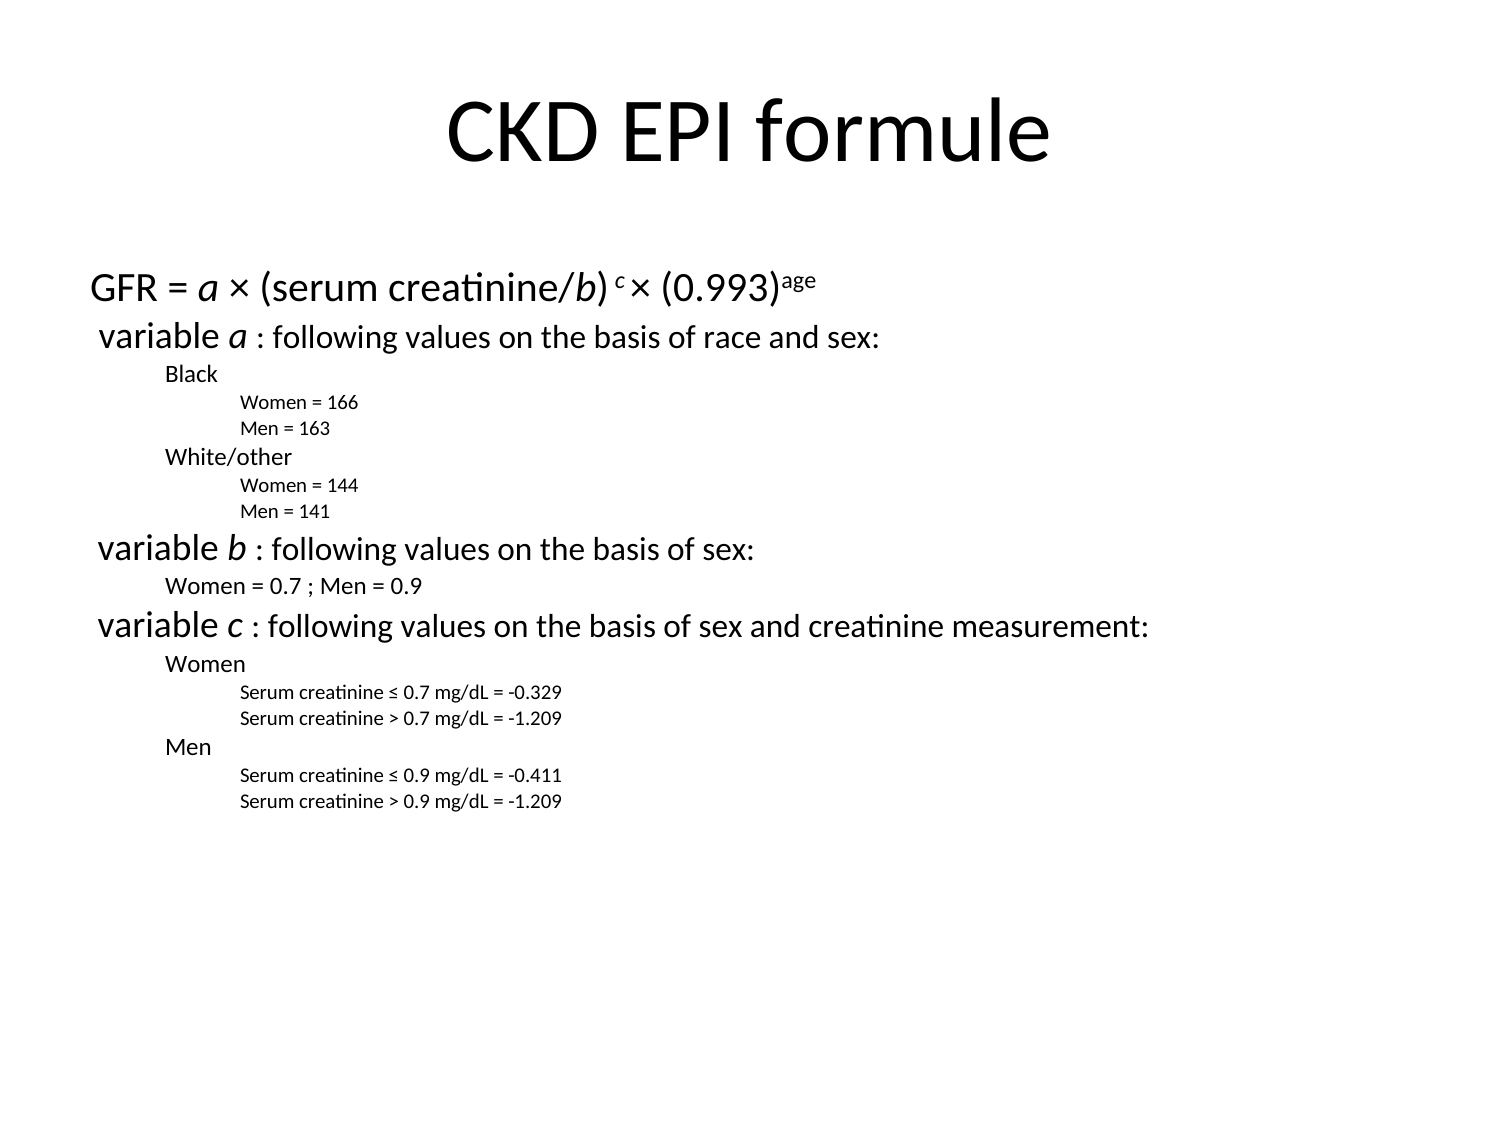

# CKD EPI formule
GFR = a × (serum creatinine/b) c × (0.993)age
 variable a : following values on the basis of race and sex:
Black
Women = 166
Men = 163
White/other
Women = 144
Men = 141
 variable b : following values on the basis of sex:
Women = 0.7 ; Men = 0.9
 variable c : following values on the basis of sex and creatinine measurement:
Women
Serum creatinine ≤ 0.7 mg/dL = -0.329
Serum creatinine > 0.7 mg/dL = -1.209
Men
Serum creatinine ≤ 0.9 mg/dL = -0.411
Serum creatinine > 0.9 mg/dL = -1.209